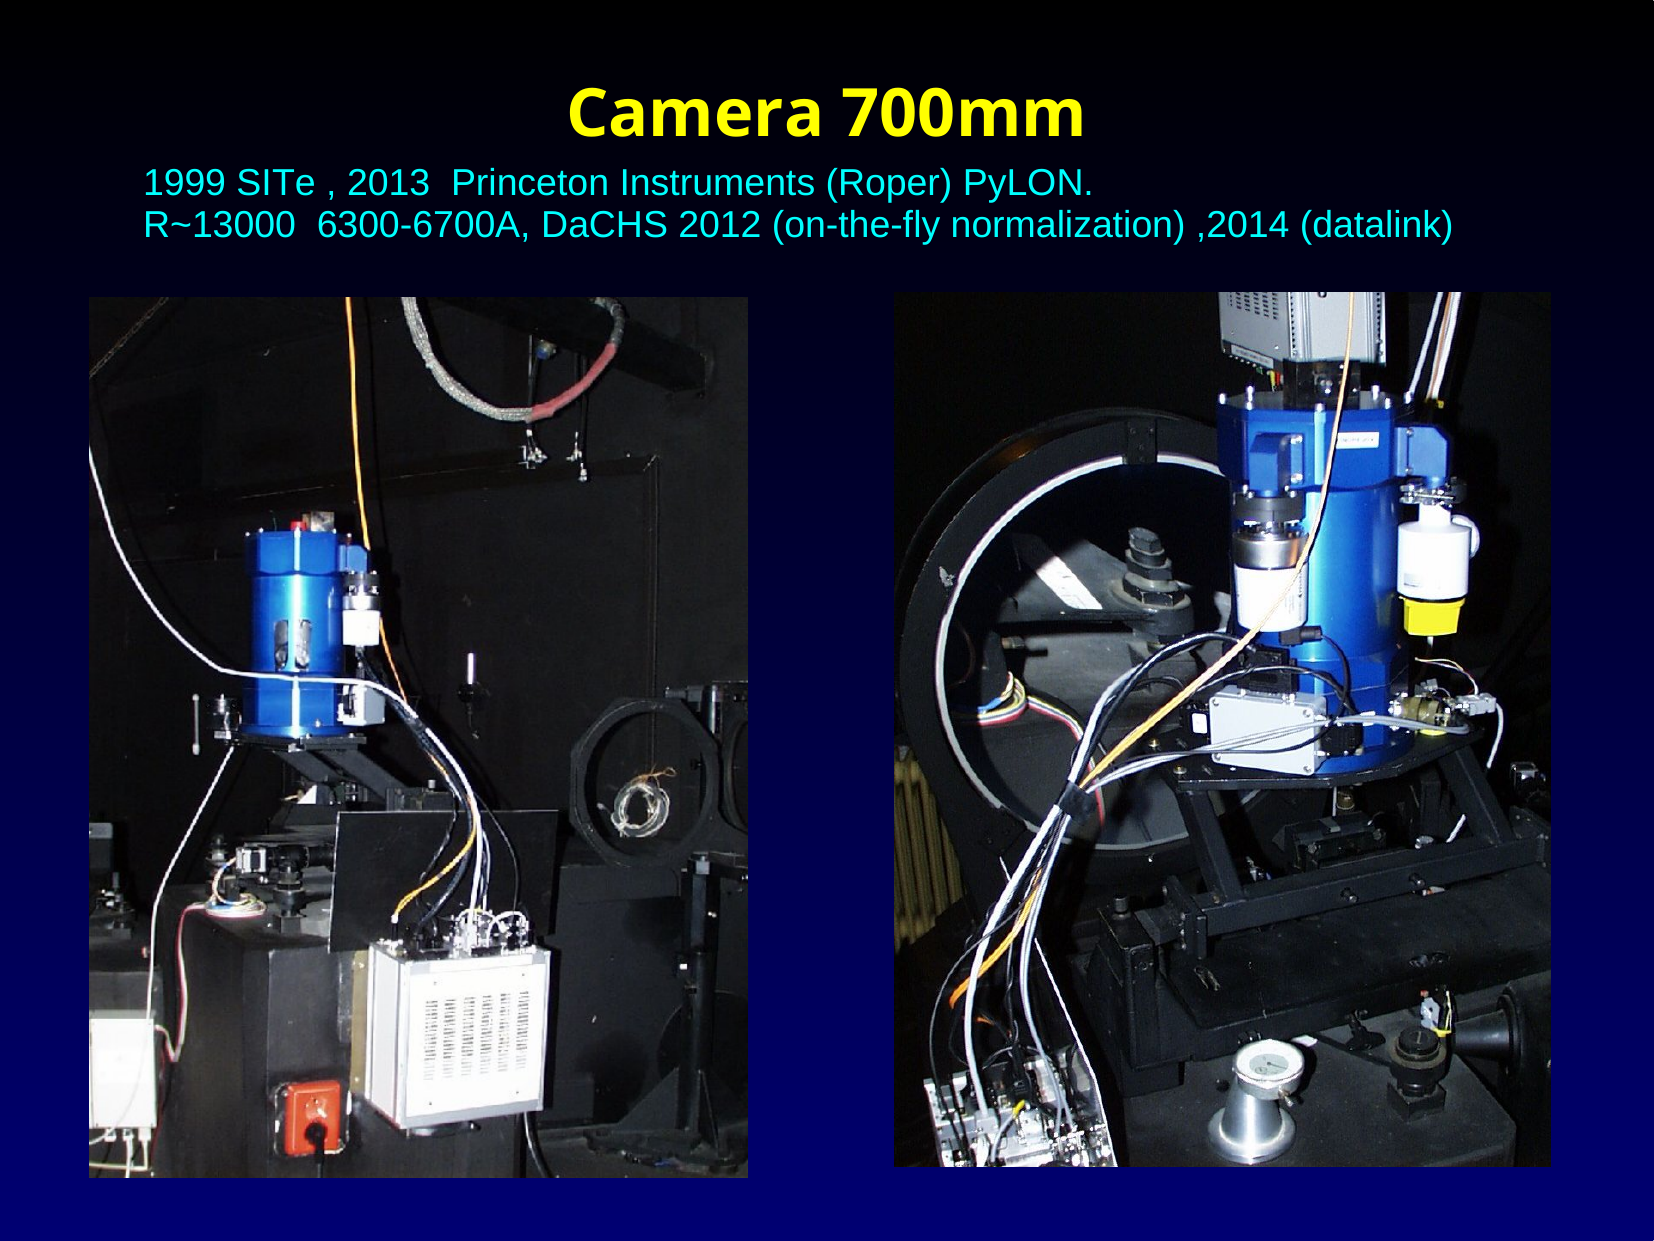

# Camera 700mm
1999 SITe , 2013 Princeton Instruments (Roper) PyLON.
R~13000 6300-6700A, DaCHS 2012 (on-the-fly normalization) ,2014 (datalink)